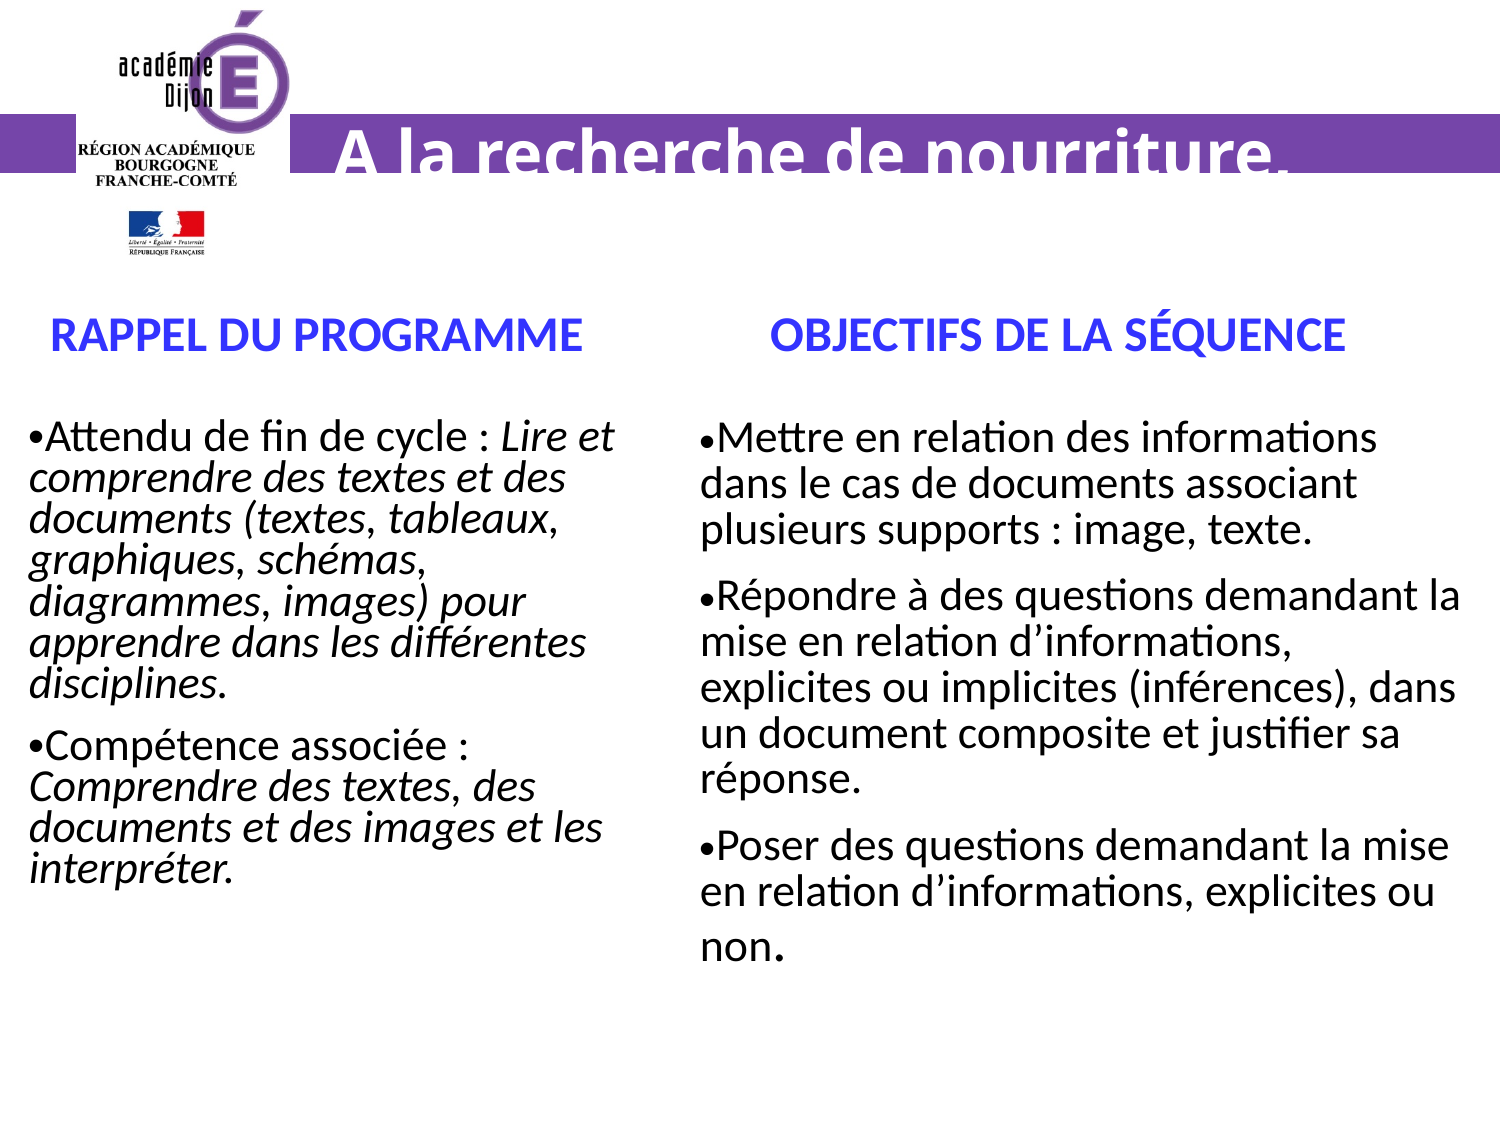

A la recherche de nourriture, PIRLS 2006
RAPPEL DU PROGRAMME
OBJECTIFS DE LA SÉQUENCE
Attendu de fin de cycle : Lire et comprendre des textes et des documents (textes, tableaux, graphiques, schémas, diagrammes, images) pour apprendre dans les différentes disciplines.
Compétence associée : Comprendre des textes, des documents et des images et les interpréter.
Mettre en relation des informations dans le cas de documents associant plusieurs supports : image, texte.
Répondre à des questions demandant la mise en relation d’informations, explicites ou implicites (inférences), dans un document composite et justifier sa réponse.
Poser des questions demandant la mise en relation d’informations, explicites ou non.